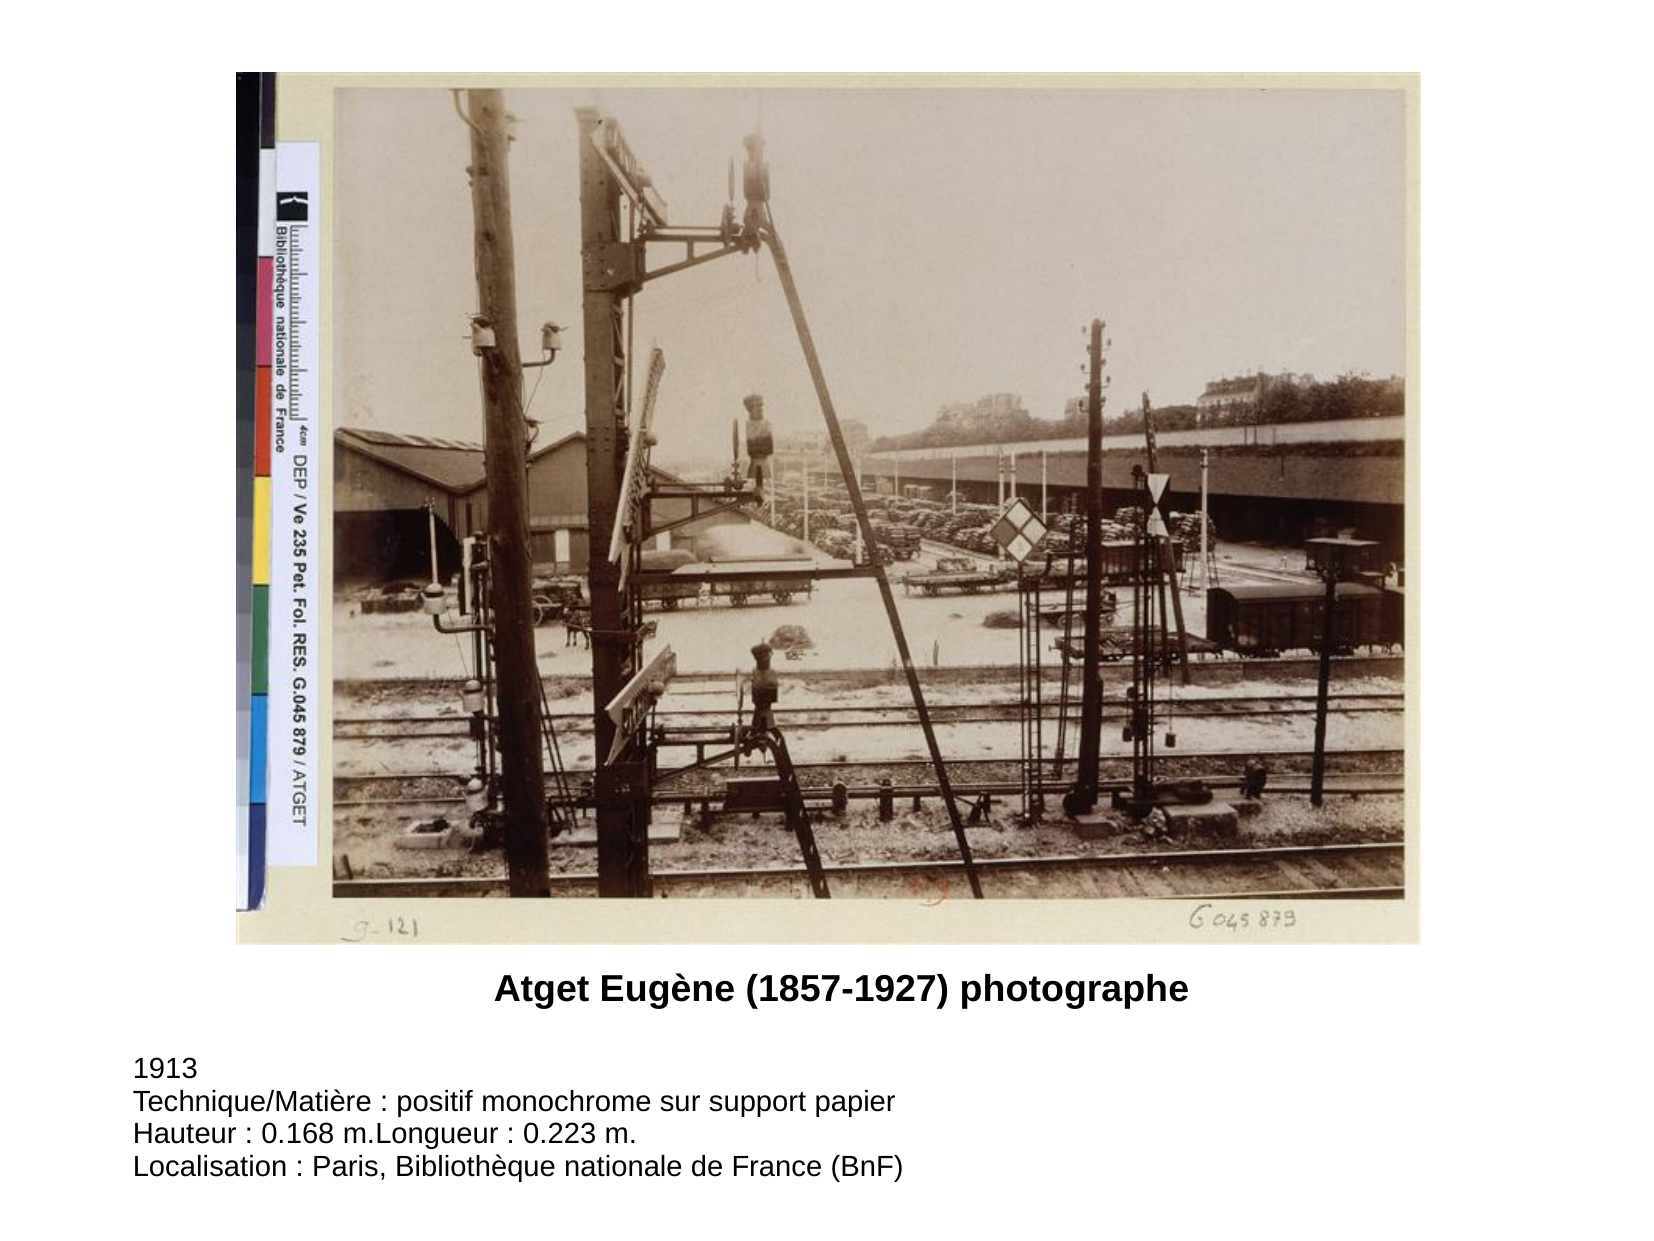

Atget Eugène (1857-1927) photographe
1913
Technique/Matière : positif monochrome sur support papier
Hauteur : 0.168 m.Longueur : 0.223 m.
Localisation : Paris, Bibliothèque nationale de France (BnF)